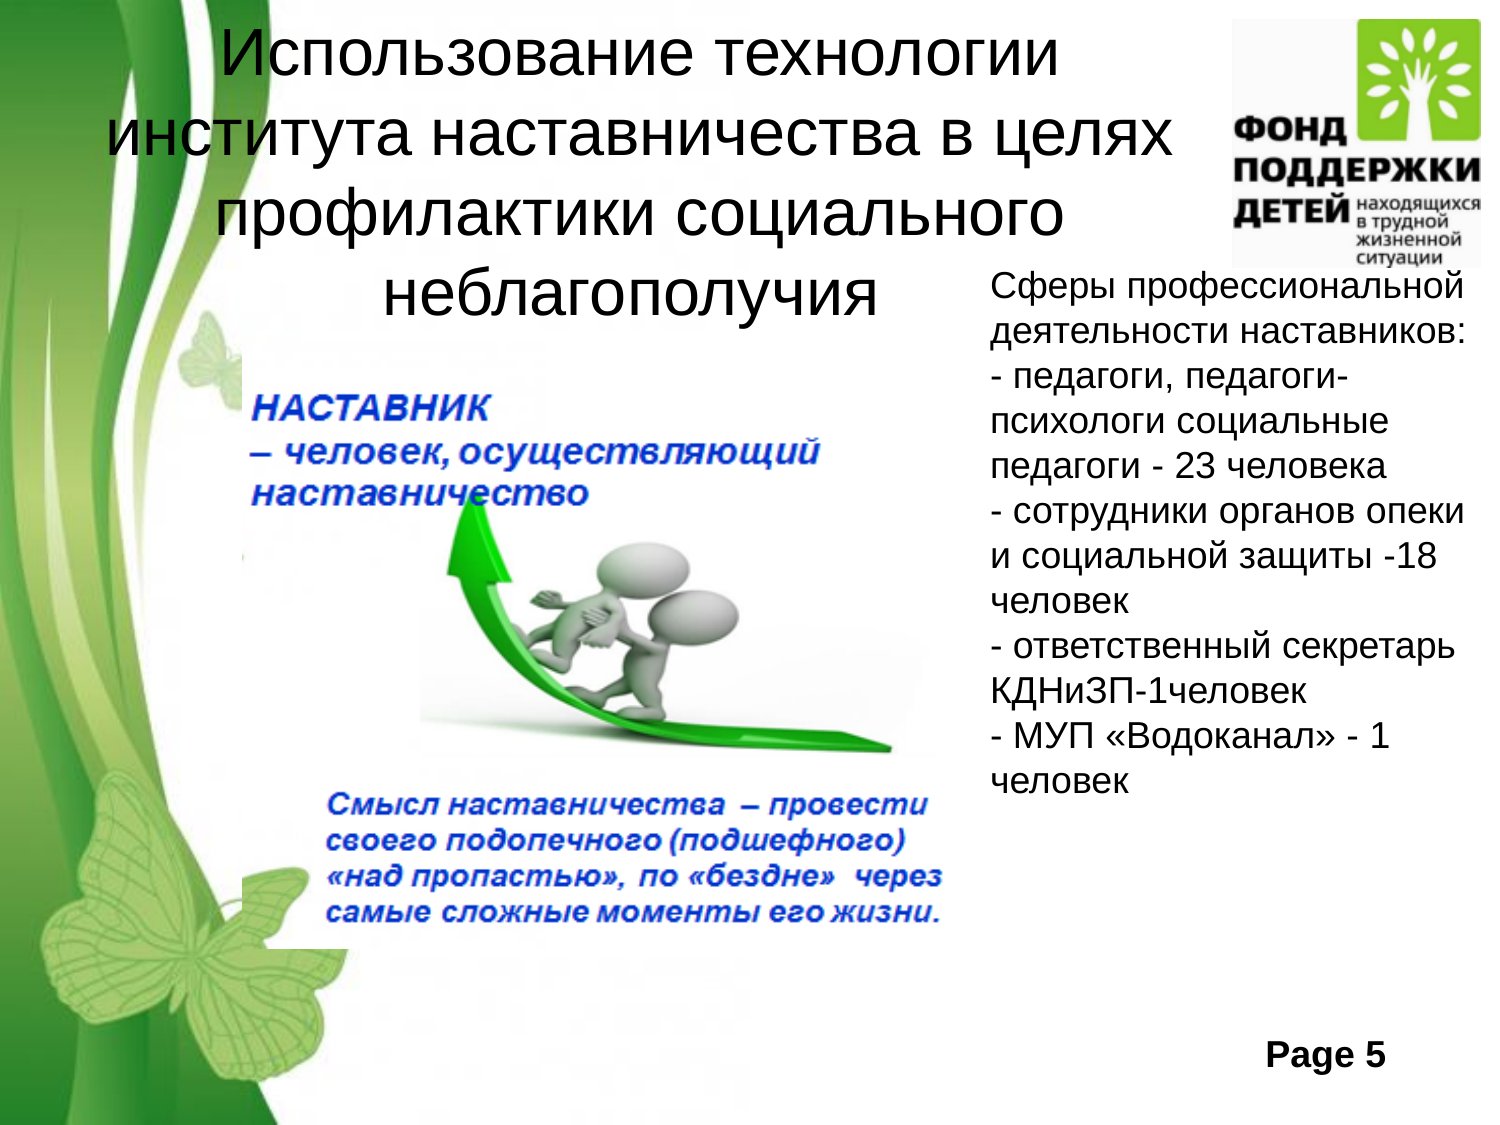

# Использование технологии института наставничества в целях профилактики социального неблагополучия
Сферы профессиональной деятельности наставников:
- педагоги, педагоги-психологи социальные педагоги - 23 человека
- сотрудники органов опеки и социальной защиты -18 человек
- ответственный секретарь КДНиЗП-1человек
- МУП «Водоканал» - 1 человек